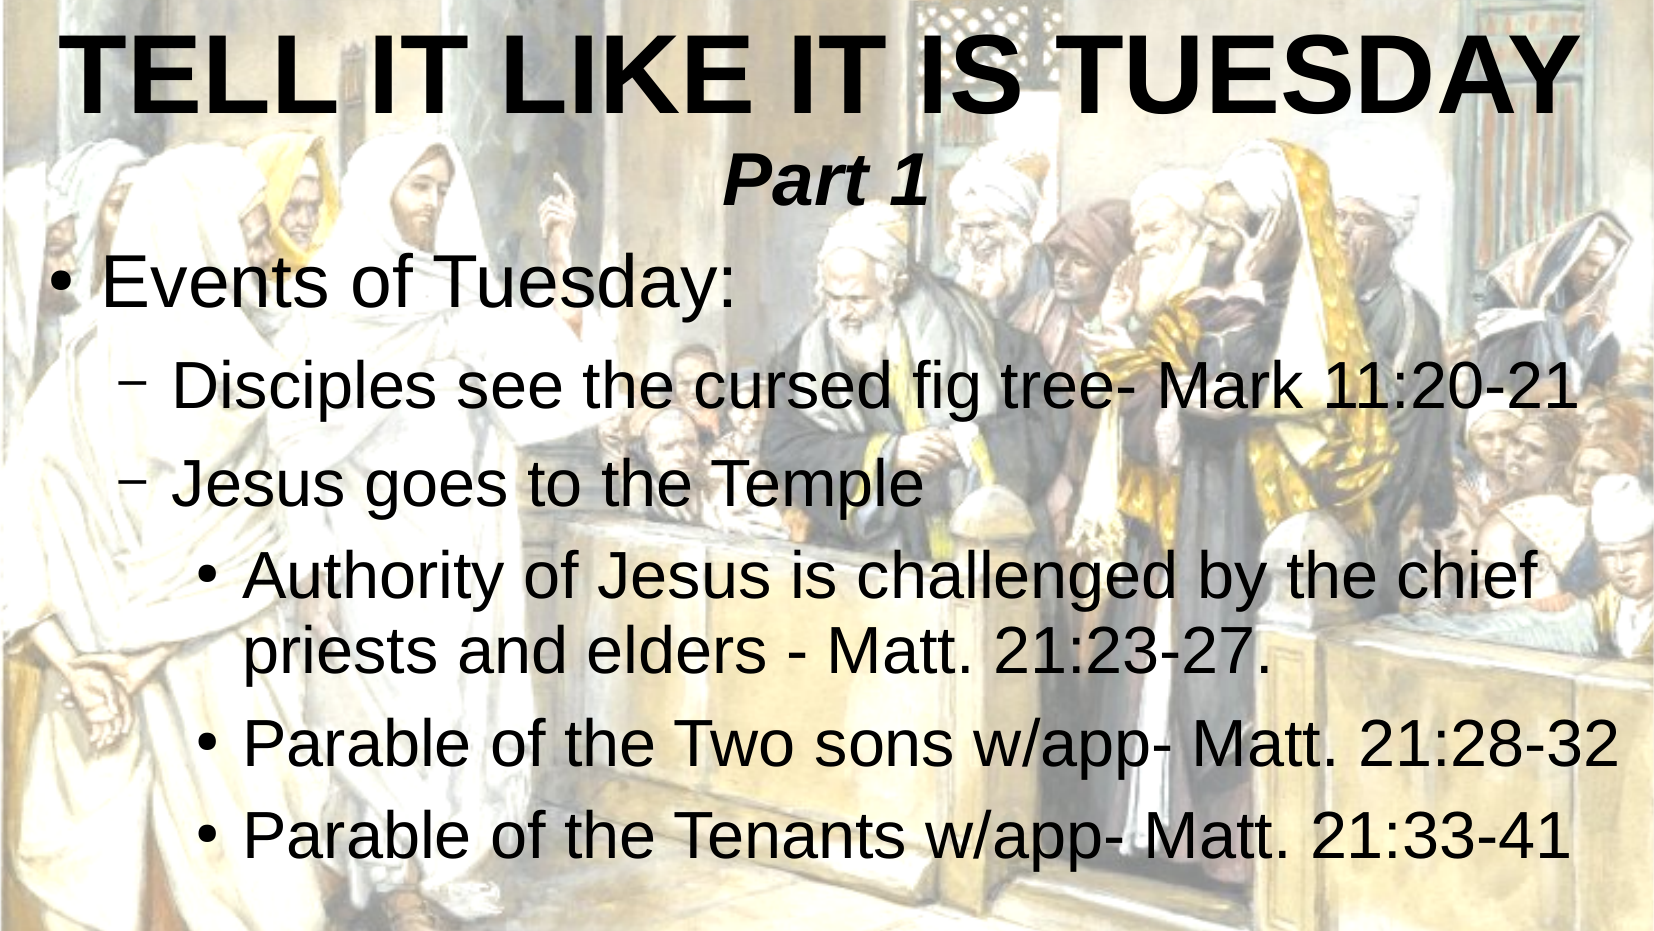

TELL IT LIKE IT IS TUESDAY
Part 1
# Events of Tuesday:
Disciples see the cursed fig tree- Mark 11:20-21
Jesus goes to the Temple
Authority of Jesus is challenged by the chief priests and elders - Matt. 21:23-27.
Parable of the Two sons w/app- Matt. 21:28-32
Parable of the Tenants w/app- Matt. 21:33-41